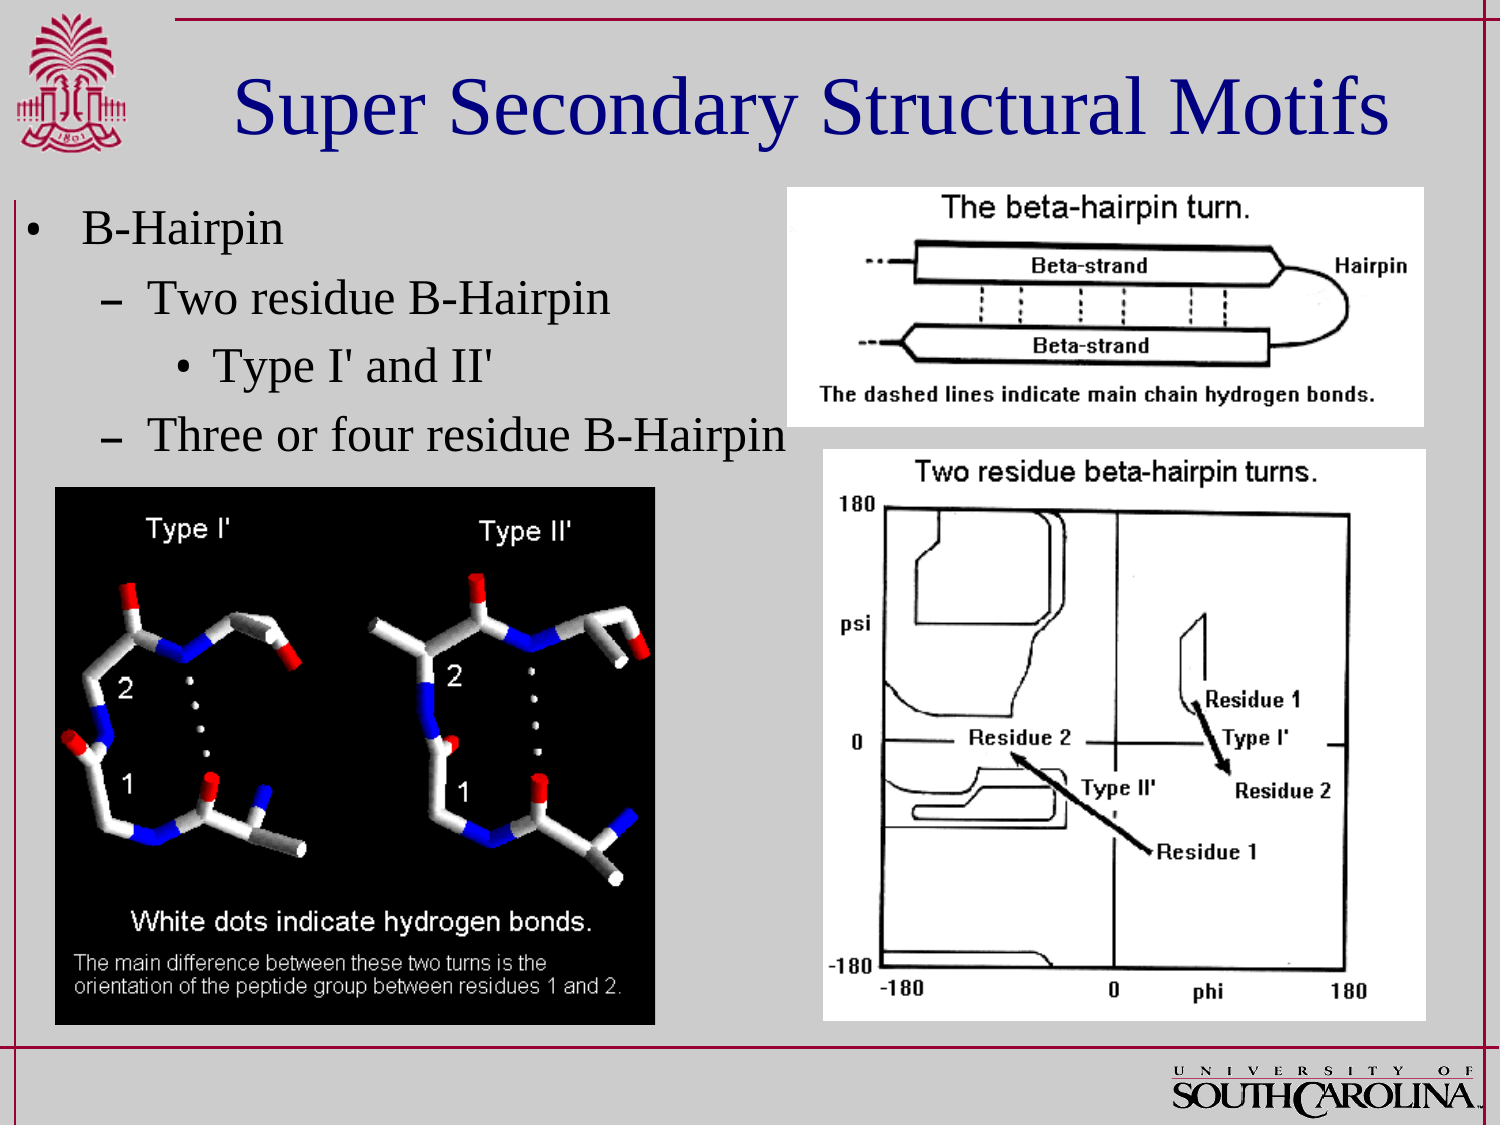

# Super Secondary Structural Motifs
B-Hairpin
Two residue B-Hairpin
Type I' and II'
Three or four residue B-Hairpin